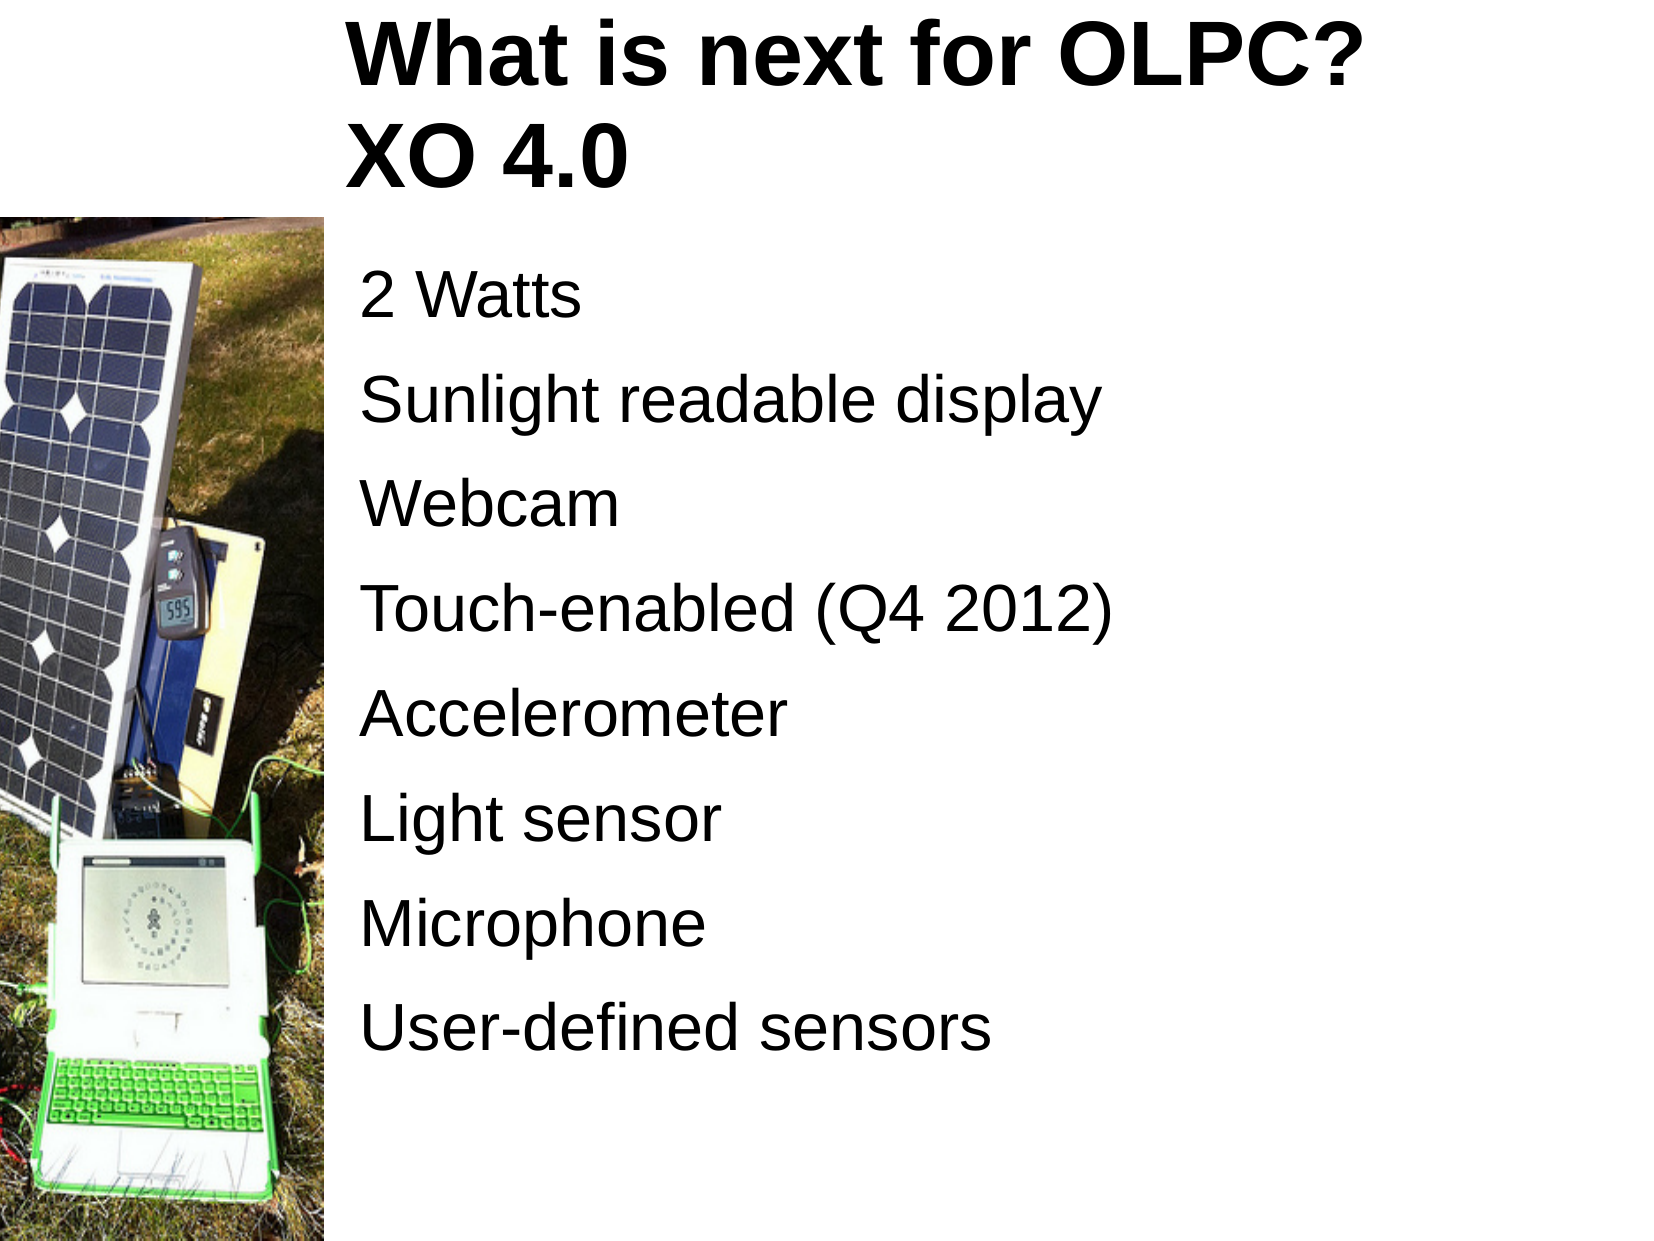

# What is next for OLPC? XO 4.0
2 Watts
Sunlight readable display
Webcam
Touch-enabled (Q4 2012)
Accelerometer
Light sensor
Microphone
User-defined sensors